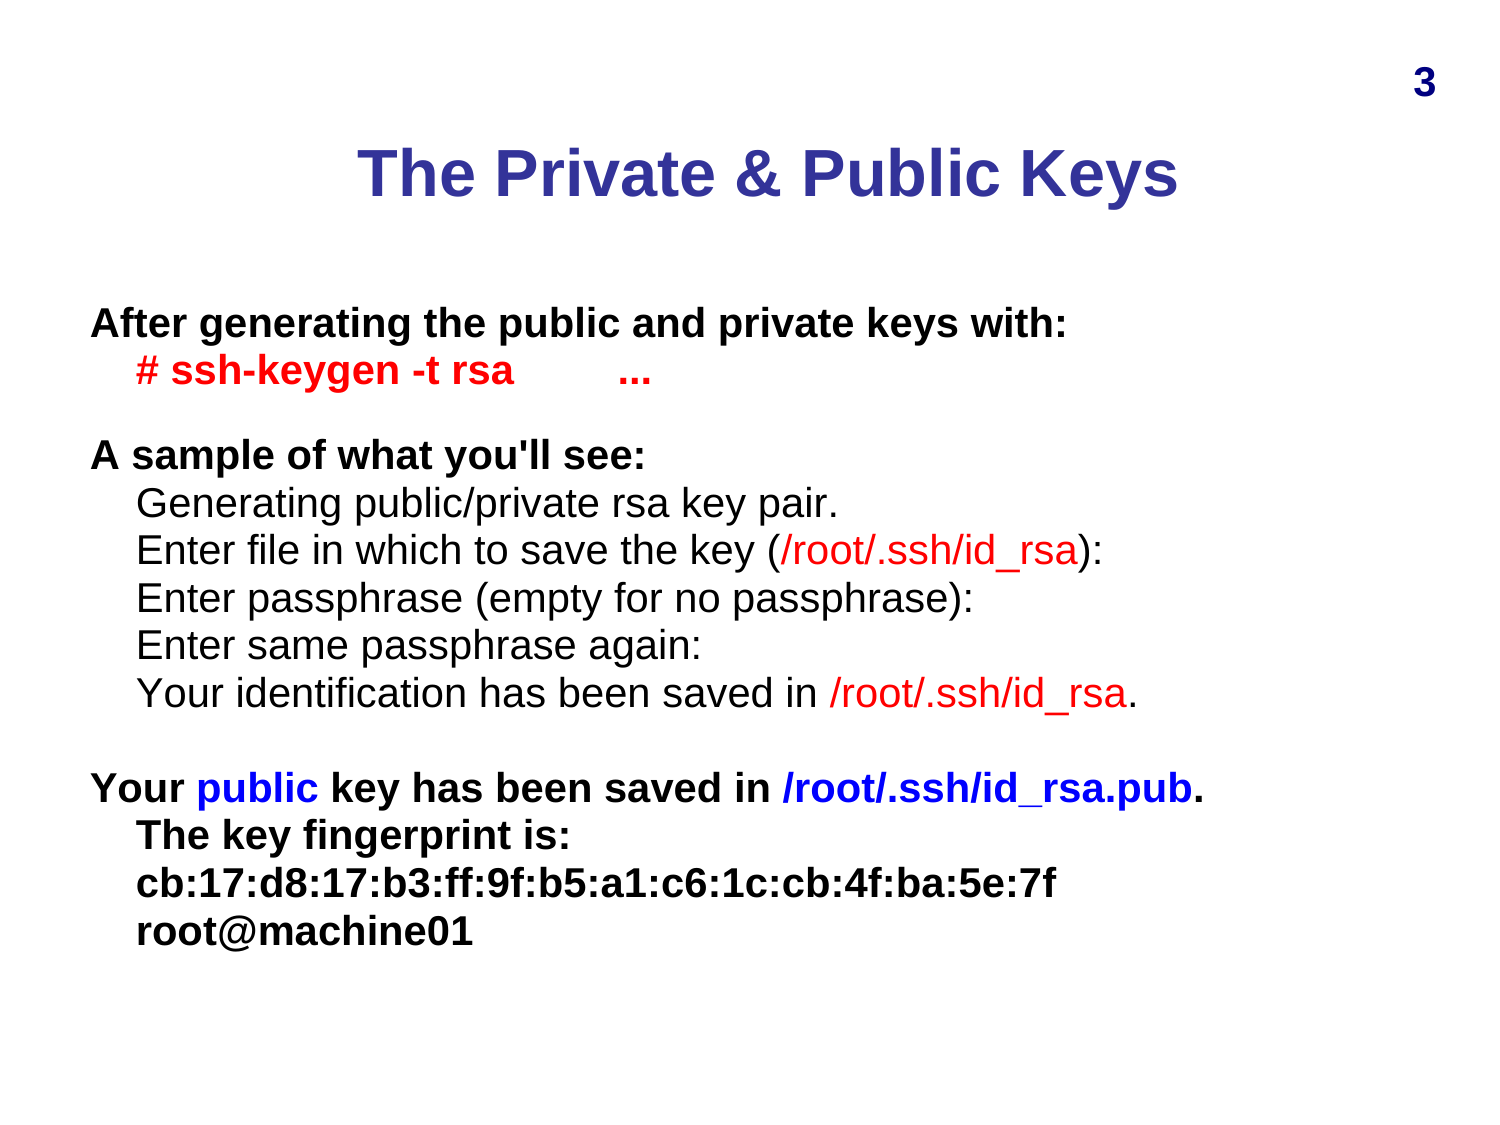

3
# The Private & Public Keys
After generating the public and private keys with:
 # ssh-keygen -t rsa ...
A sample of what you'll see:
 Generating public/private rsa key pair.
 Enter file in which to save the key (/root/.ssh/id_rsa):
 Enter passphrase (empty for no passphrase):
 Enter same passphrase again:
 Your identification has been saved in /root/.ssh/id_rsa.
Your public key has been saved in /root/.ssh/id_rsa.pub.
 The key fingerprint is:
 cb:17:d8:17:b3:ff:9f:b5:a1:c6:1c:cb:4f:ba:5e:7f
 root@machine01